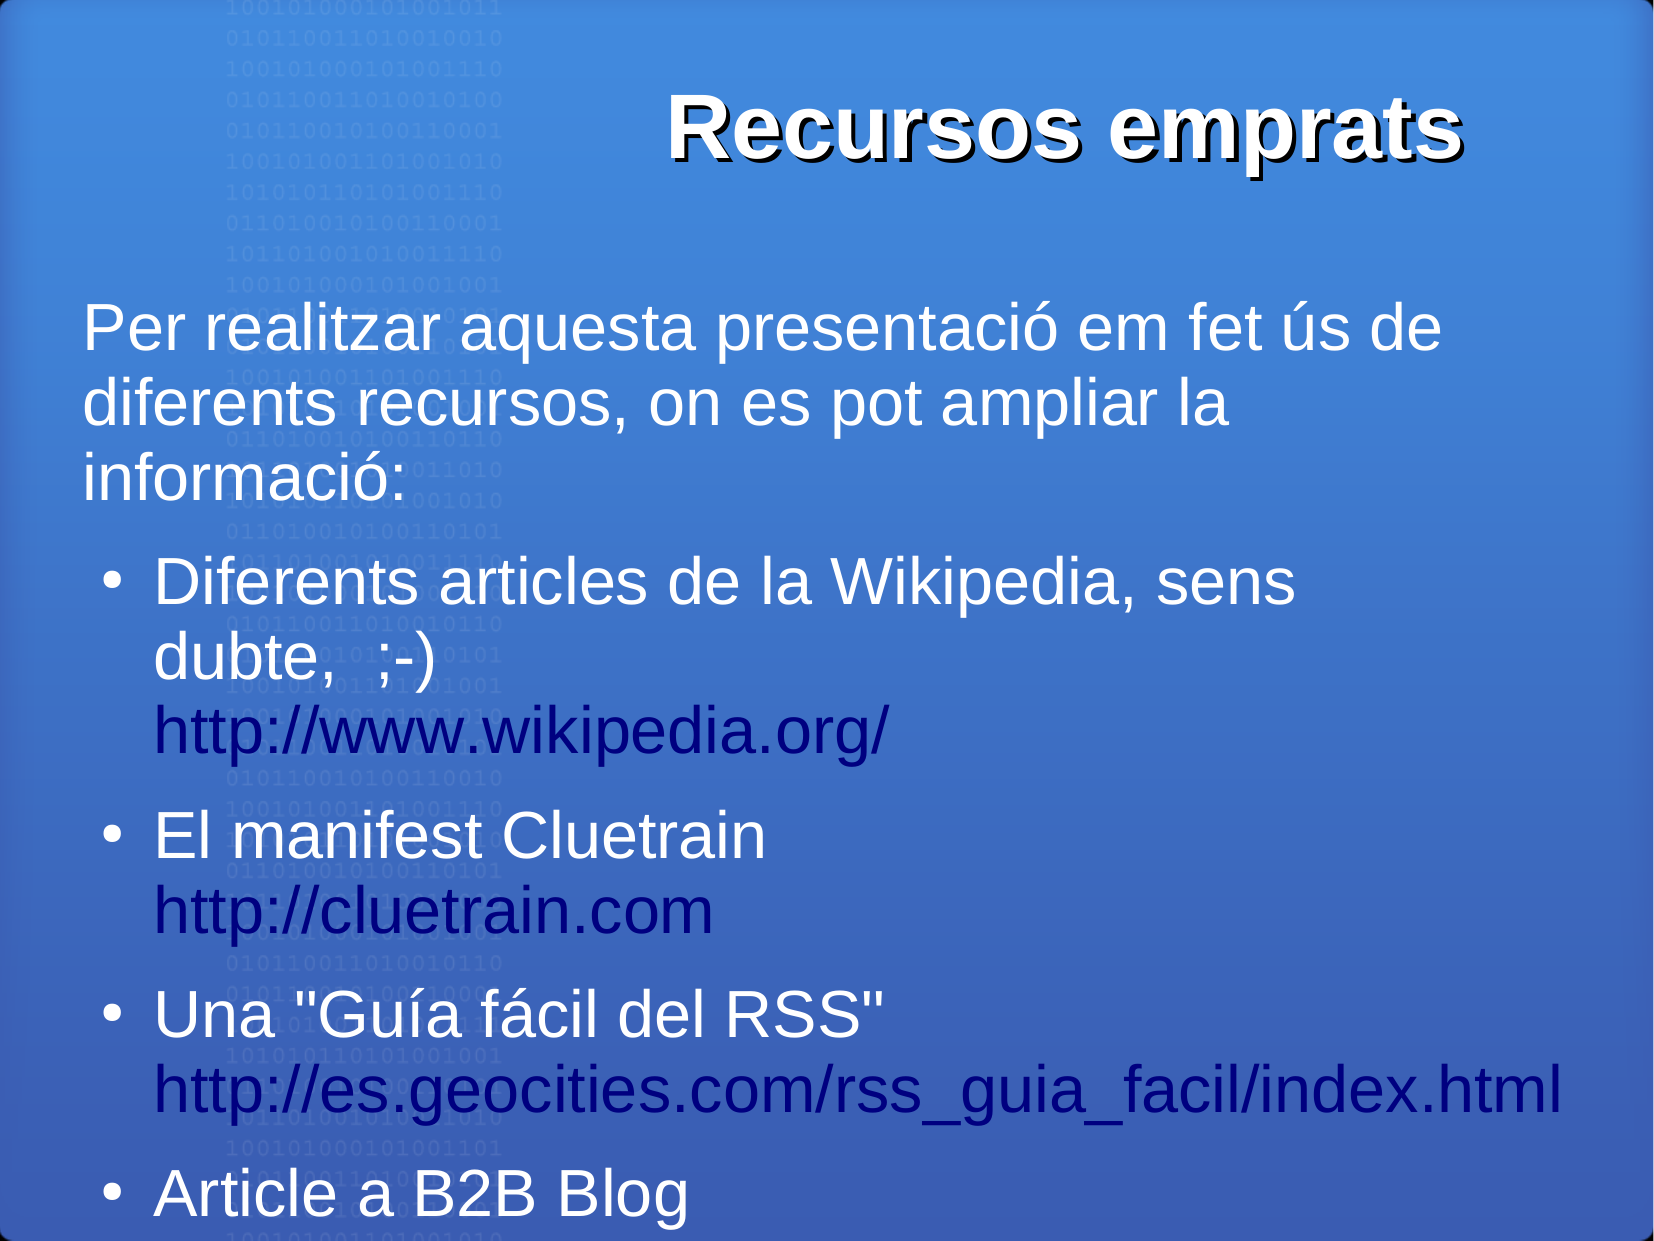

# Recursos emprats
Per realitzar aquesta presentació em fet ús de diferents recursos, on es pot ampliar la informació:
Diferents articles de la Wikipedia, sens dubte, ;-)
http://www.wikipedia.org/
El manifest Cluetrain
http://cluetrain.com
Una "Guía fácil del RSS"
http://es.geocities.com/rss_guia_facil/index.html
Article a B2B Blog
http://breu.bulma.net/?l10213
Article de Tim O'Reilly
http://breu.bulma.net/?l10214